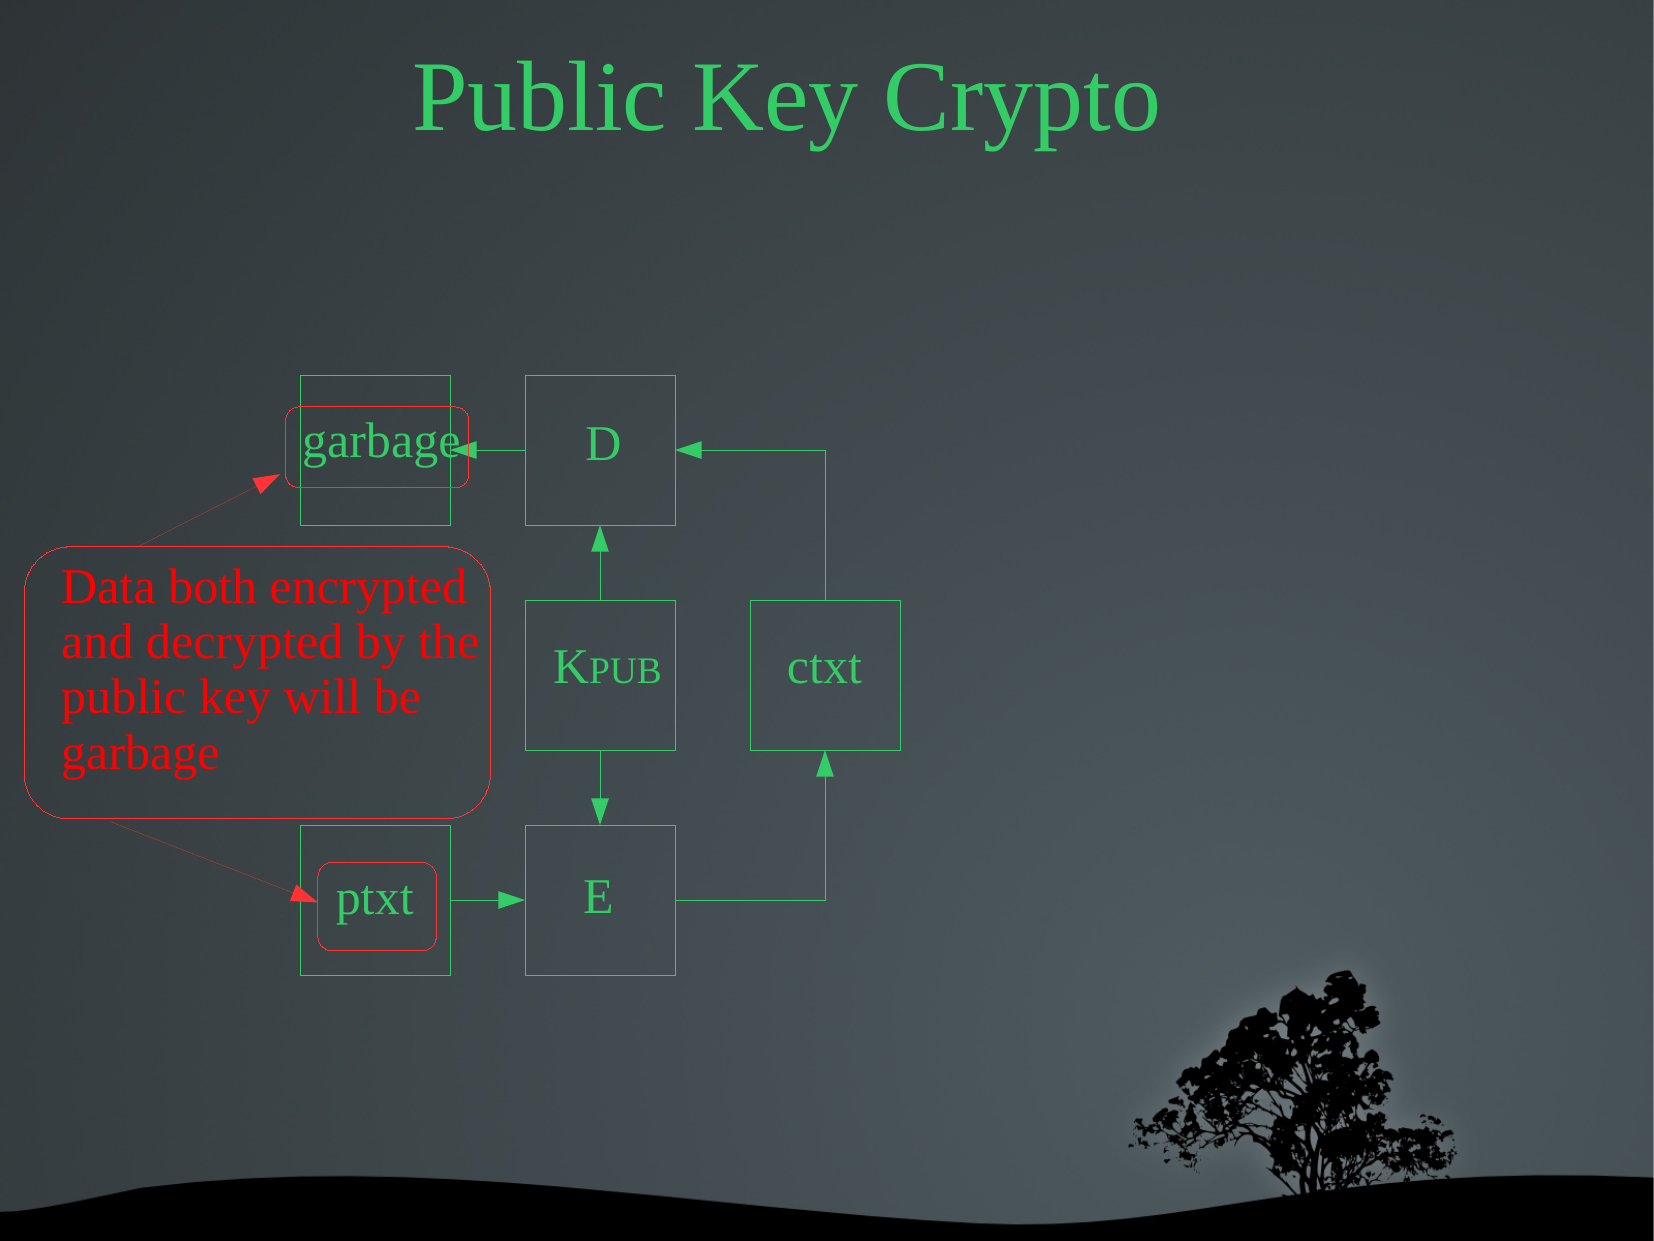

Public Key Crypto
garbage
D
Data both encrypted
and decrypted by the
public key will be
garbage
KPUB
ctxt
E
ptxt